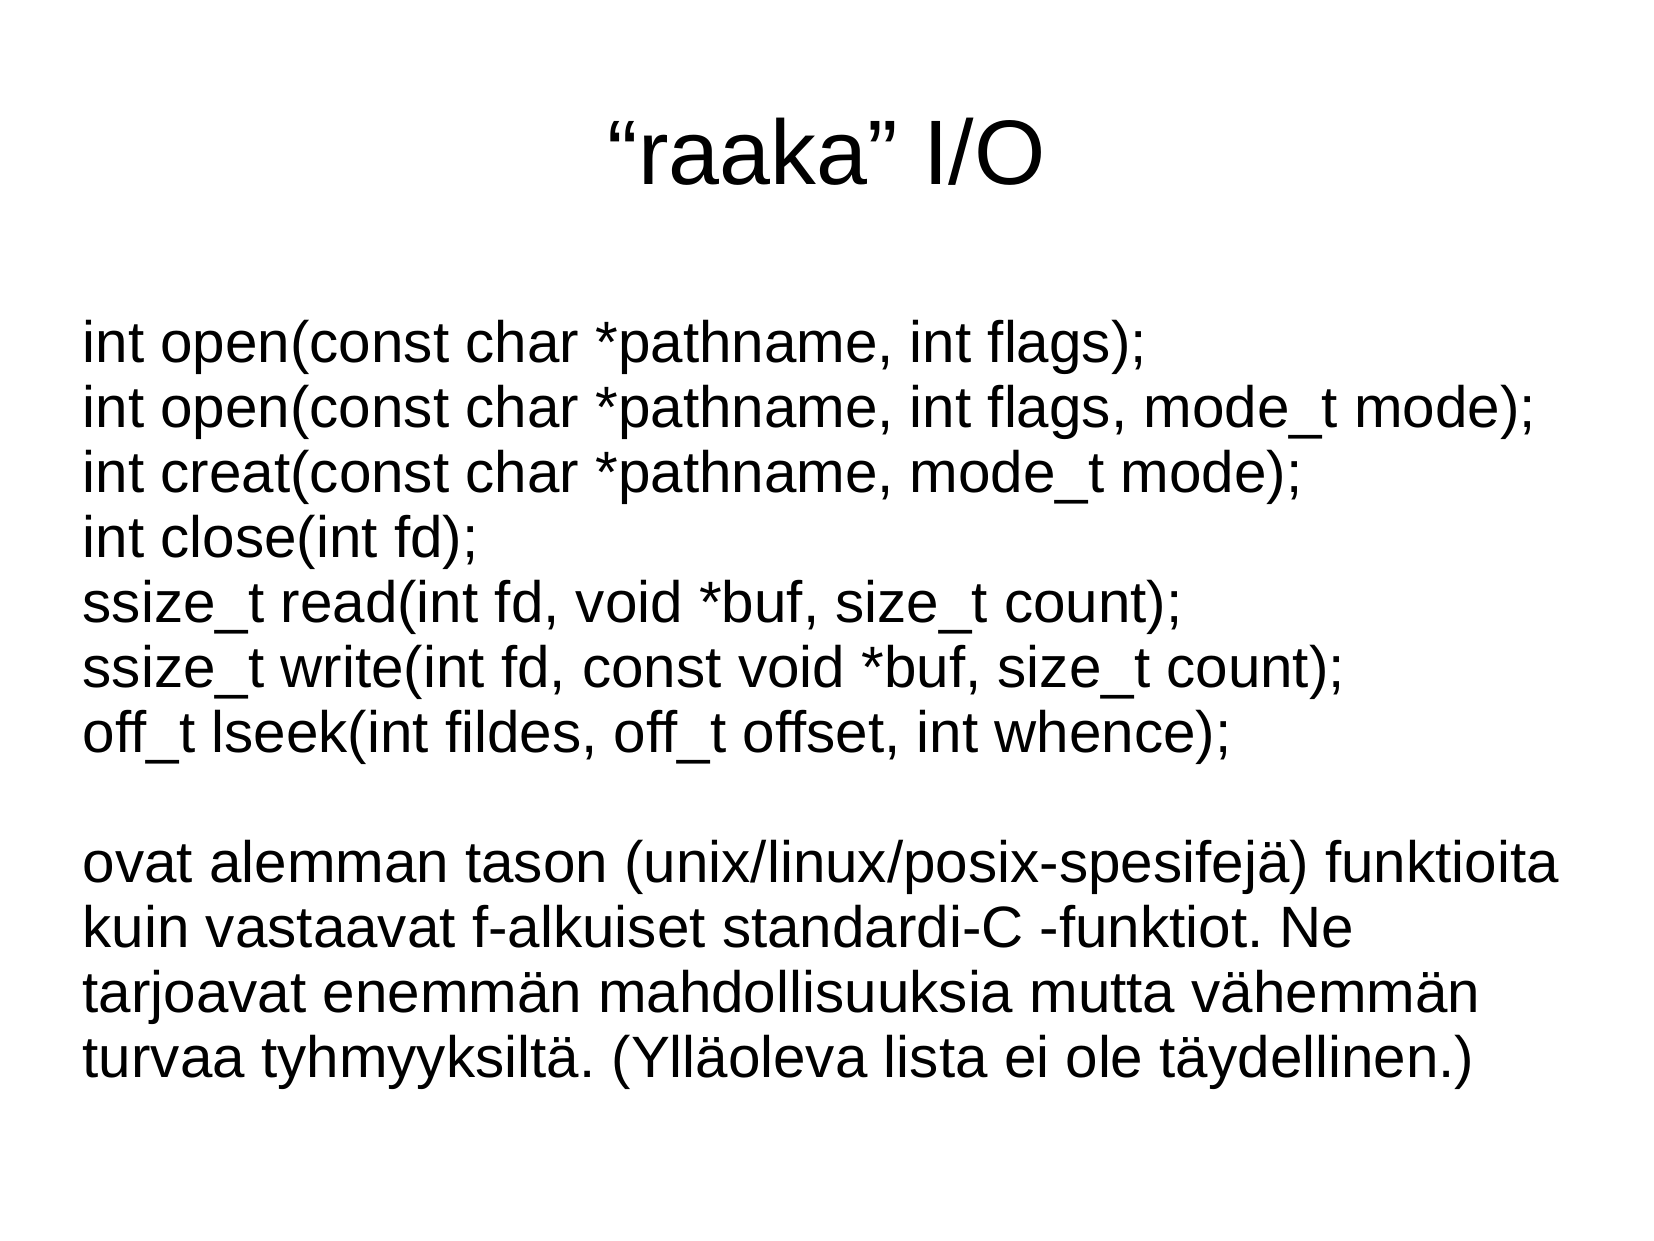

# “raaka” I/O
int open(const char *pathname, int flags);
int open(const char *pathname, int flags, mode_t mode);
int creat(const char *pathname, mode_t mode);
int close(int fd);
ssize_t read(int fd, void *buf, size_t count);
ssize_t write(int fd, const void *buf, size_t count);
off_t lseek(int fildes, off_t offset, int whence);
ovat alemman tason (unix/linux/posix-spesifejä) funktioita kuin vastaavat f-alkuiset standardi-C -funktiot. Ne tarjoavat enemmän mahdollisuuksia mutta vähemmän turvaa tyhmyyksiltä. (Ylläoleva lista ei ole täydellinen.)